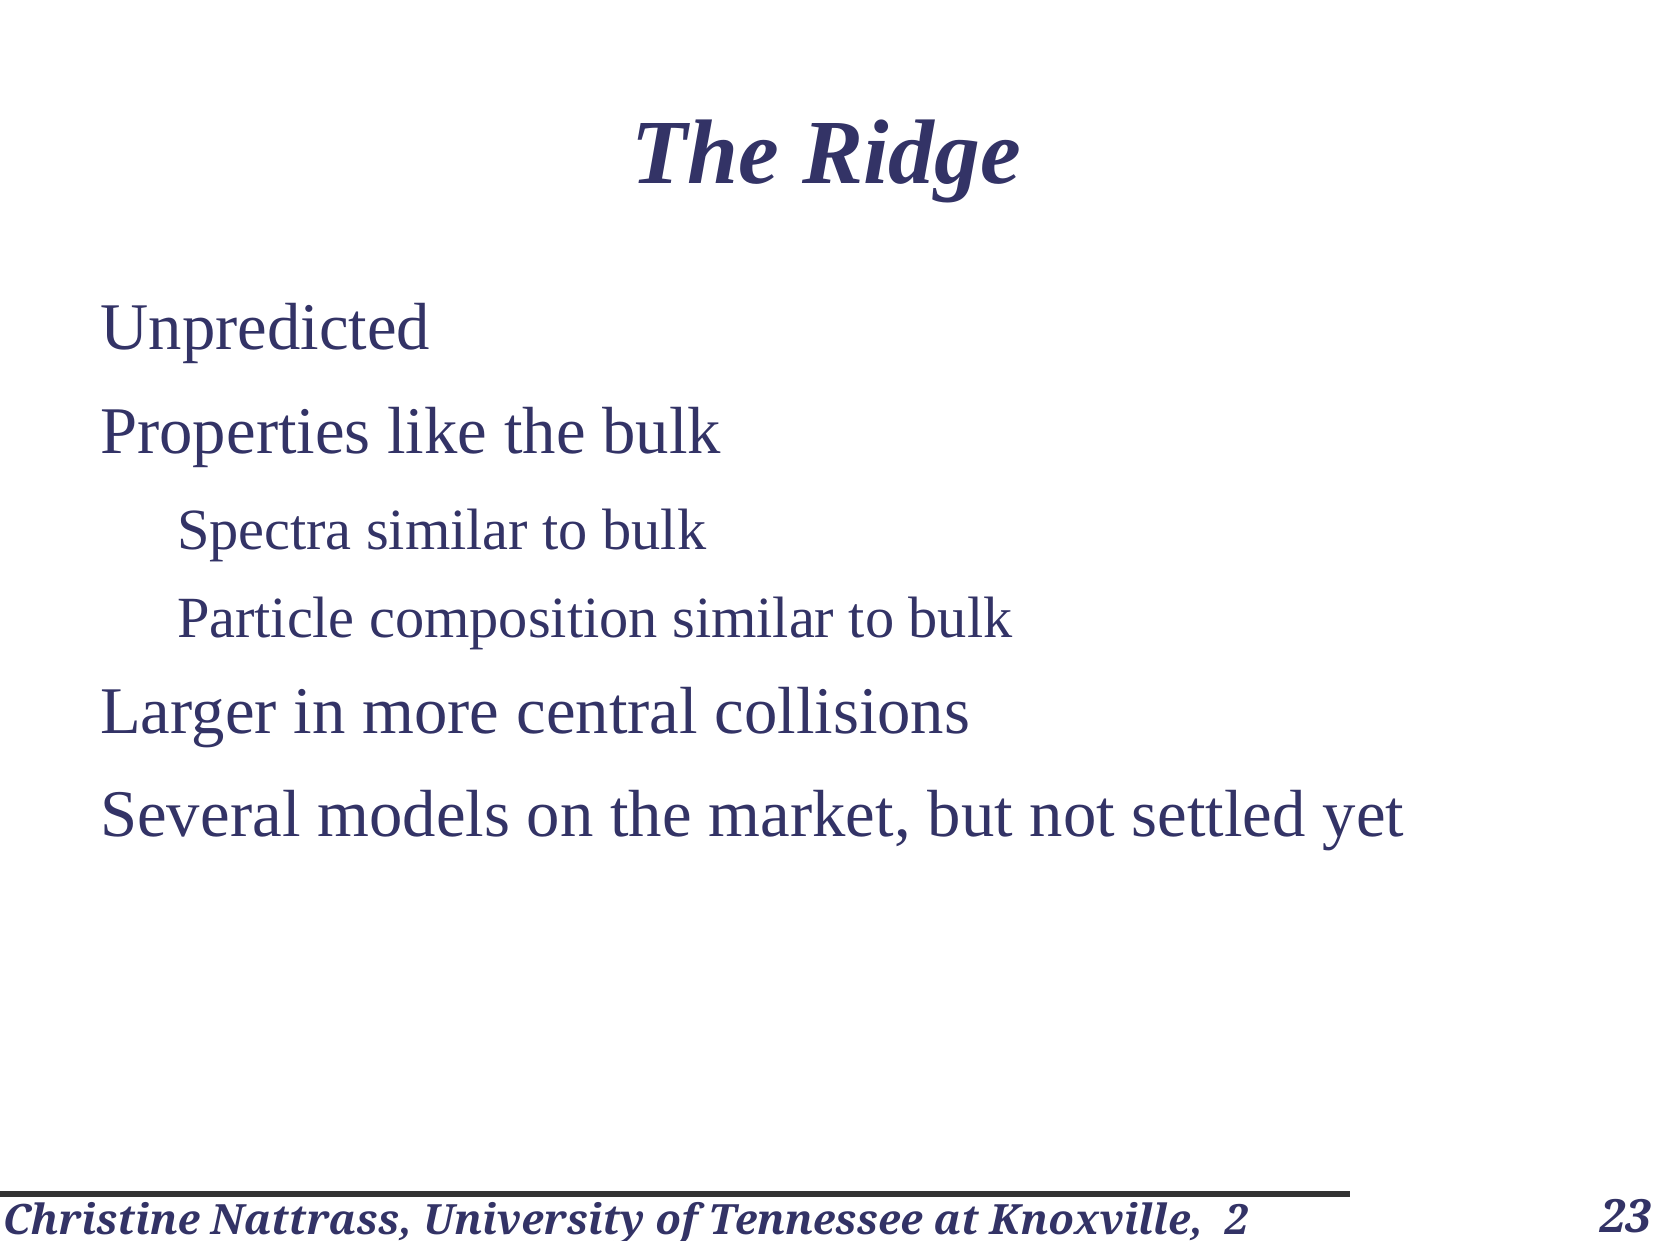

# The Ridge
Unpredicted
Properties like the bulk
Spectra similar to bulk
Particle composition similar to bulk
Larger in more central collisions
Several models on the market, but not settled yet